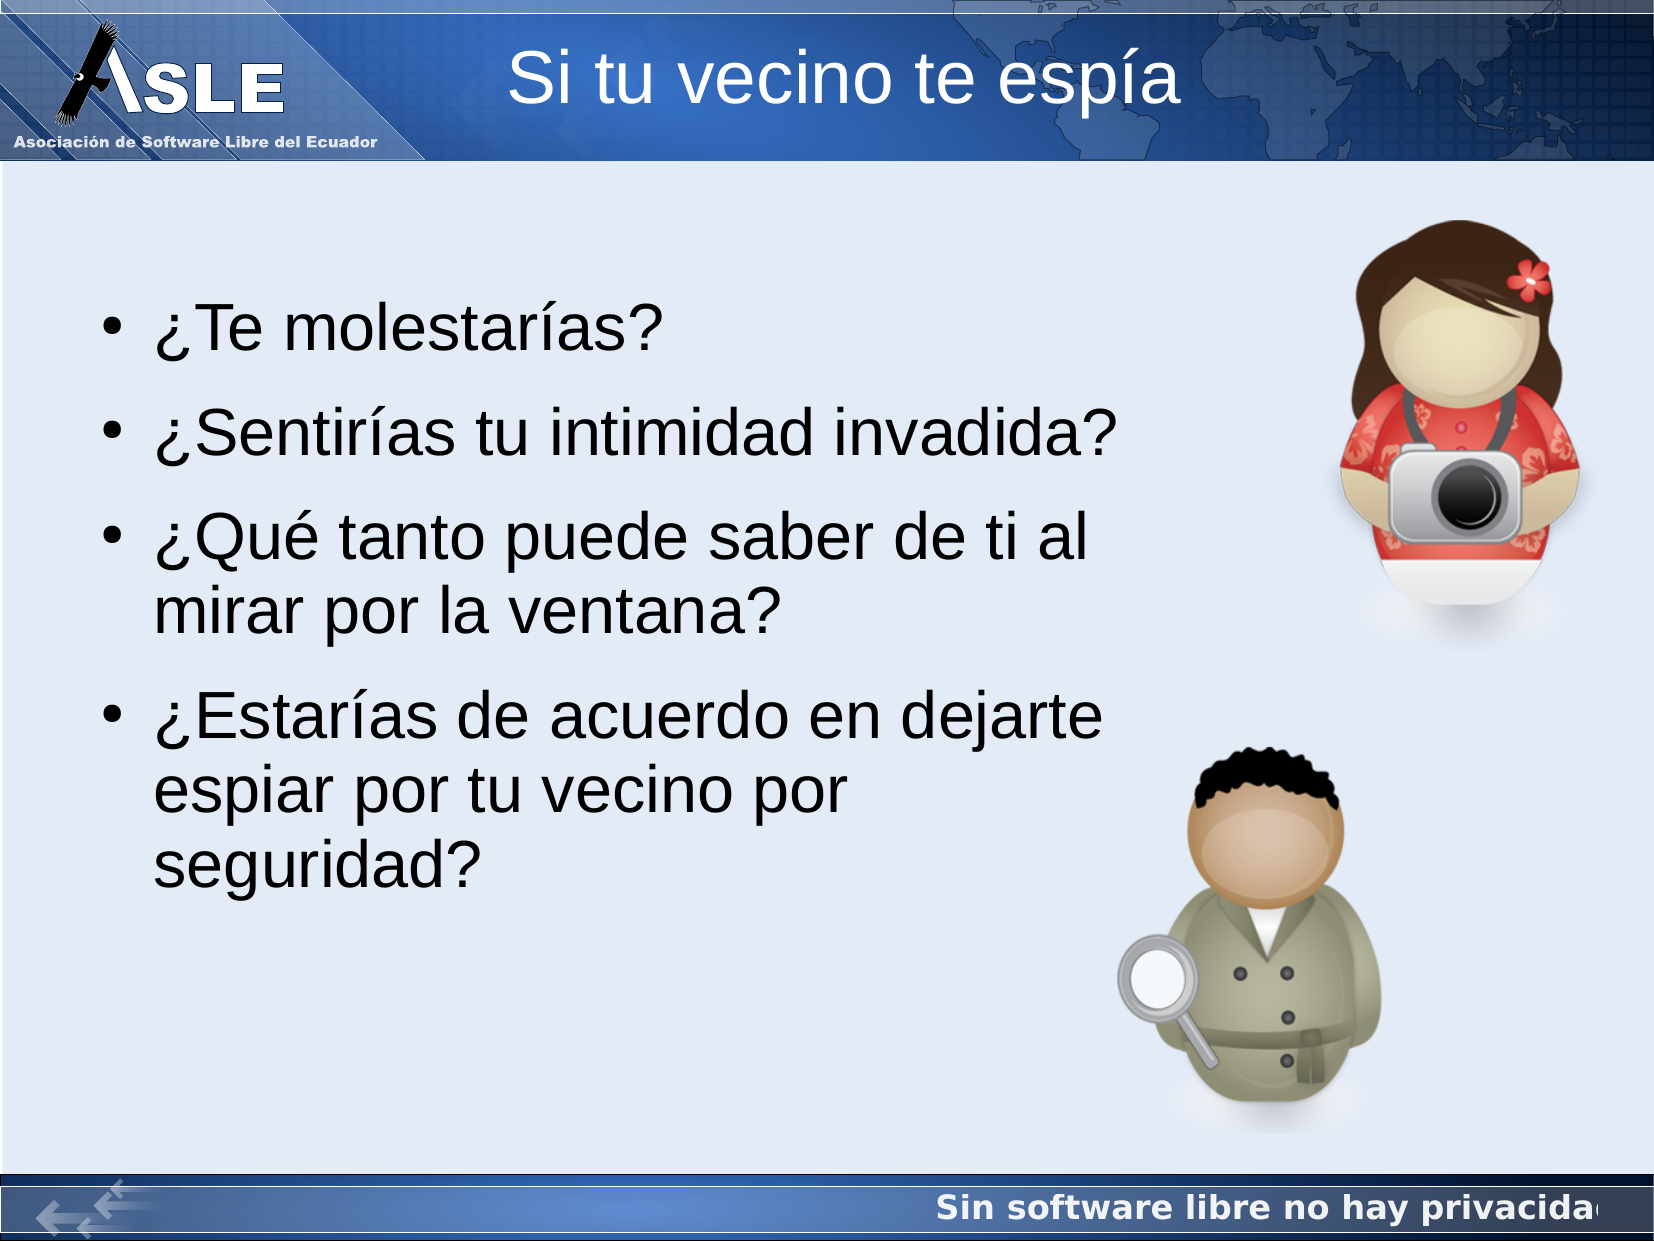

# Si tu vecino te espía
¿Te molestarías?
¿Sentirías tu intimidad invadida?
¿Qué tanto puede saber de ti al mirar por la ventana?
¿Estarías de acuerdo en dejarte espiar por tu vecino por seguridad?